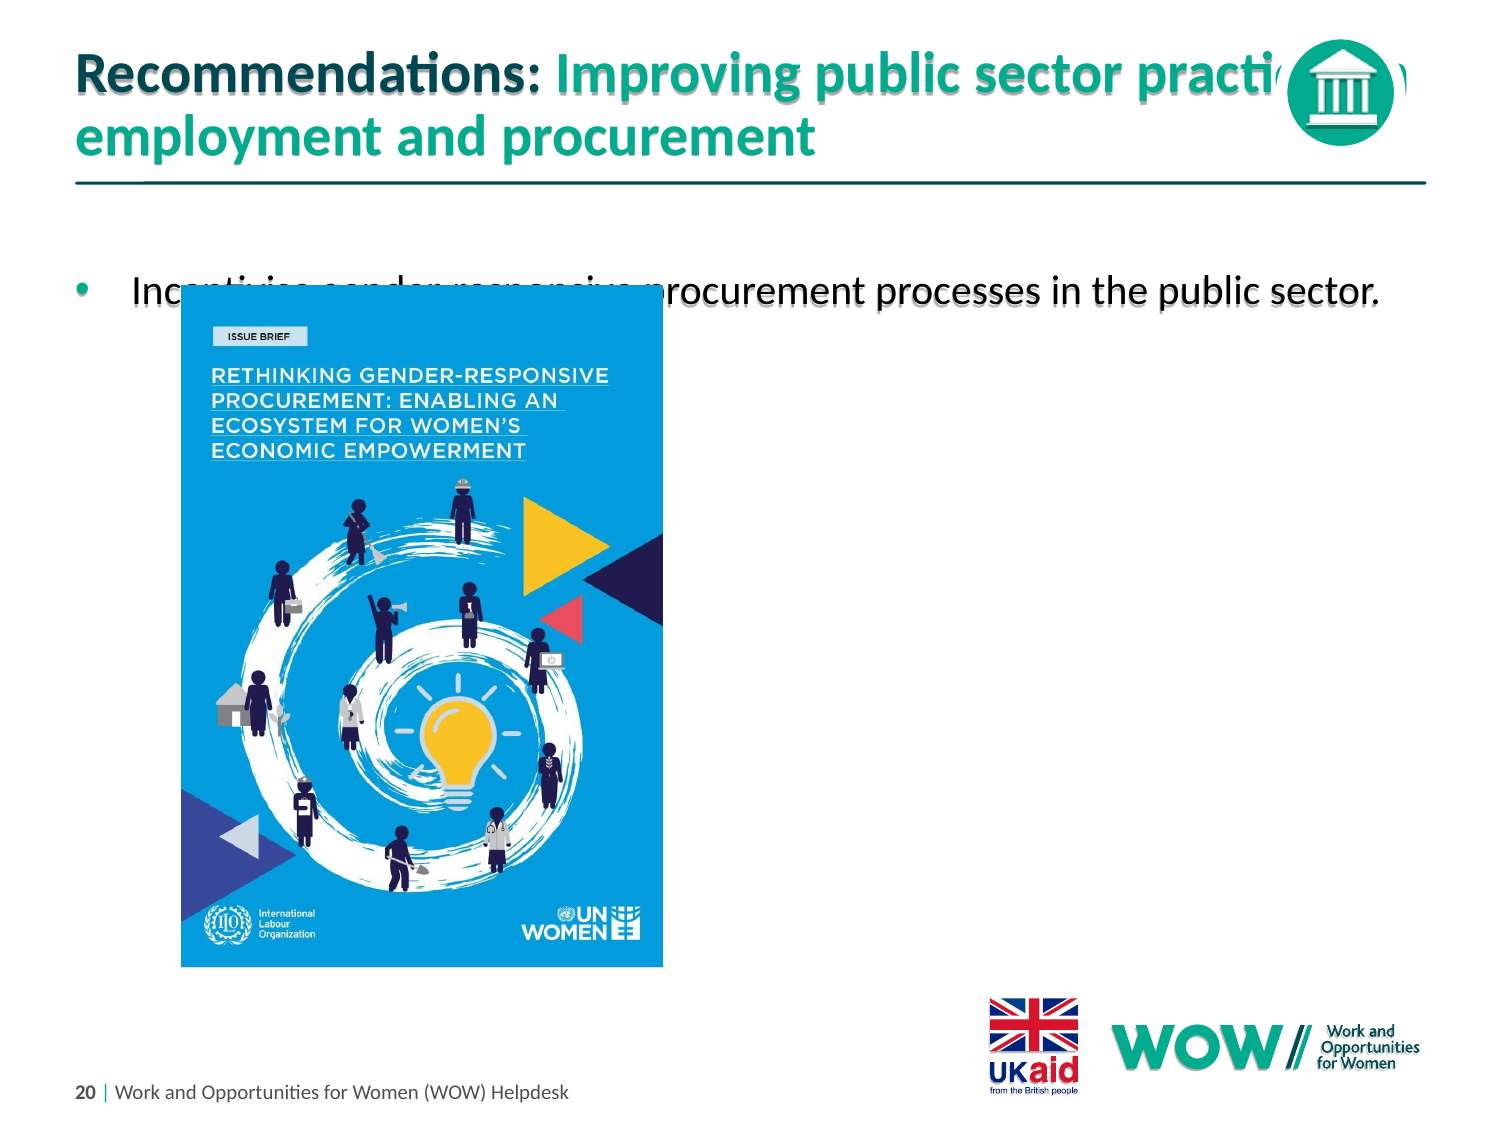

# Recommendations: Improving public sector practices in employment and procurement
Incentivise gender-responsive procurement processes in the public sector.
 | Work and Opportunities for Women (WOW) Helpdesk